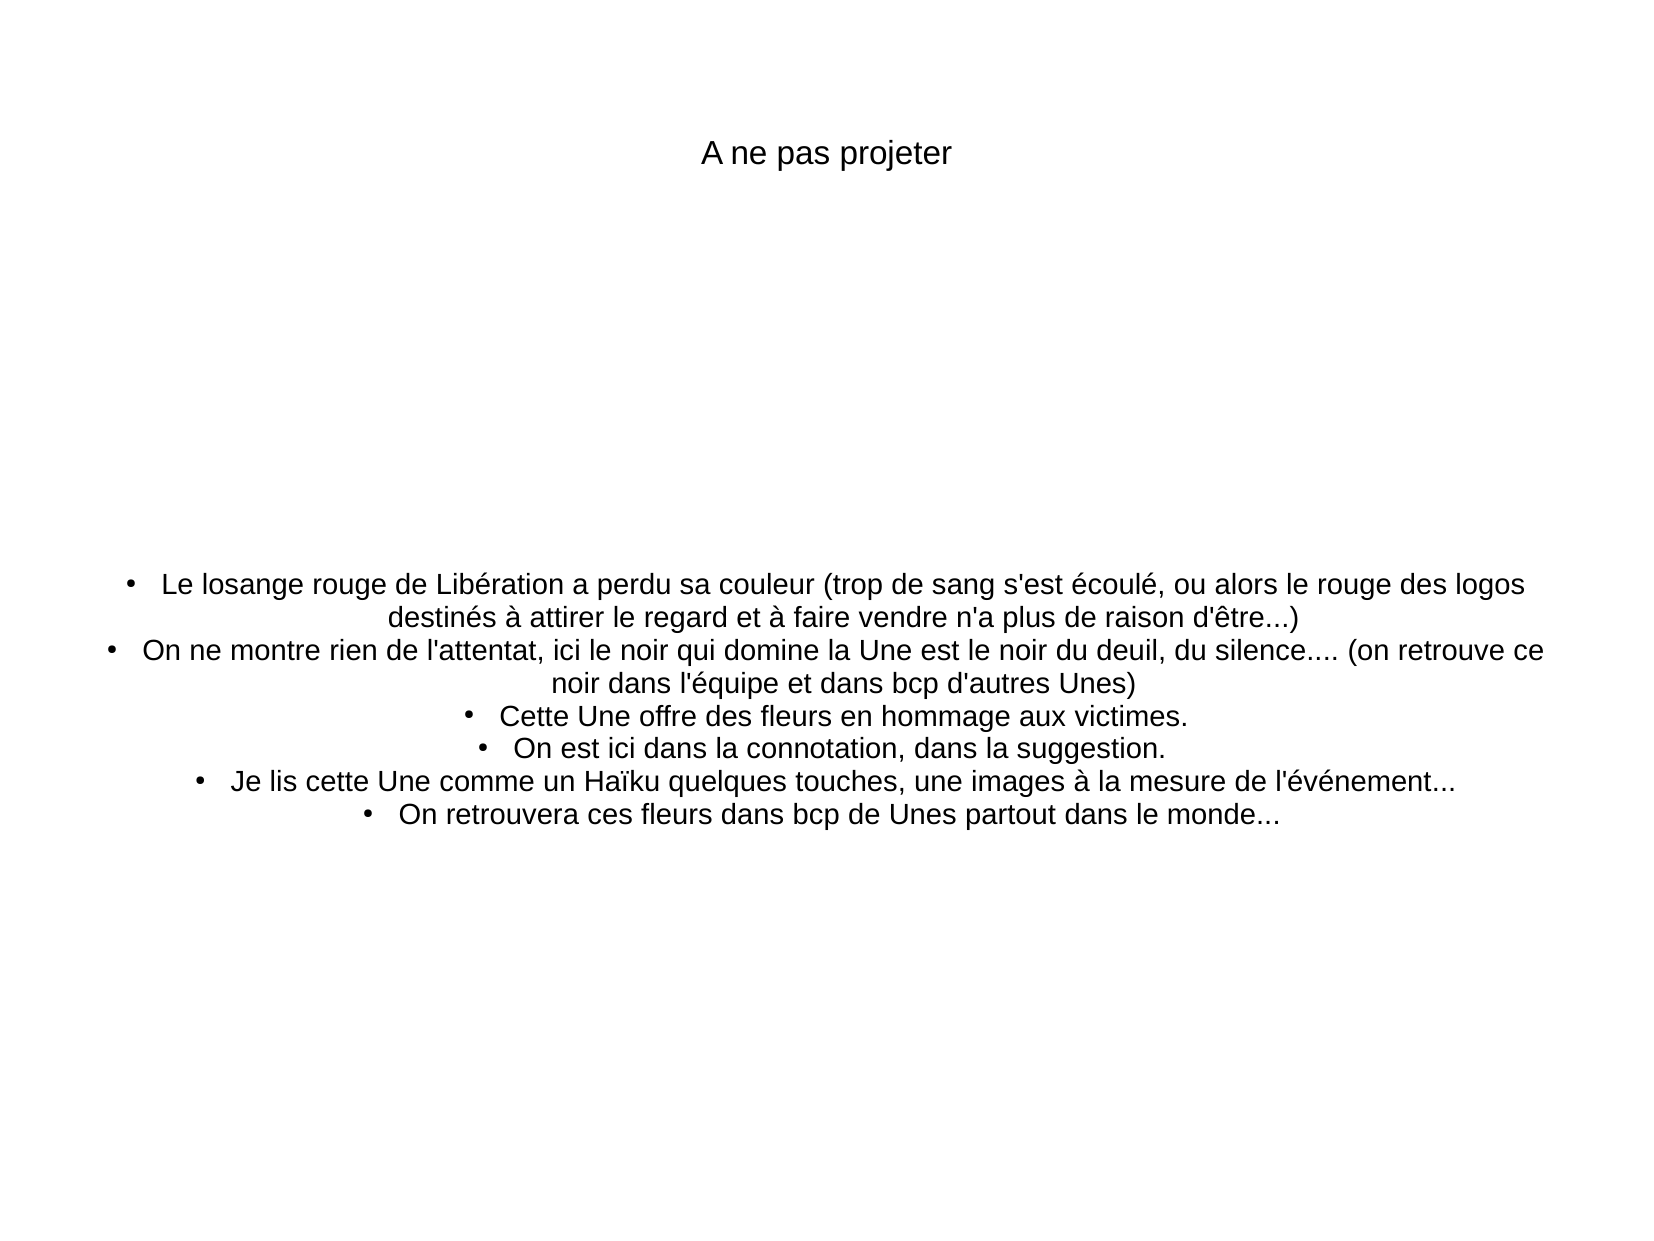

# A ne pas projeter
Le losange rouge de Libération a perdu sa couleur (trop de sang s'est écoulé, ou alors le rouge des logos destinés à attirer le regard et à faire vendre n'a plus de raison d'être...)
On ne montre rien de l'attentat, ici le noir qui domine la Une est le noir du deuil, du silence.... (on retrouve ce noir dans l'équipe et dans bcp d'autres Unes)
Cette Une offre des fleurs en hommage aux victimes.
On est ici dans la connotation, dans la suggestion.
Je lis cette Une comme un Haïku quelques touches, une images à la mesure de l'événement...
On retrouvera ces fleurs dans bcp de Unes partout dans le monde...